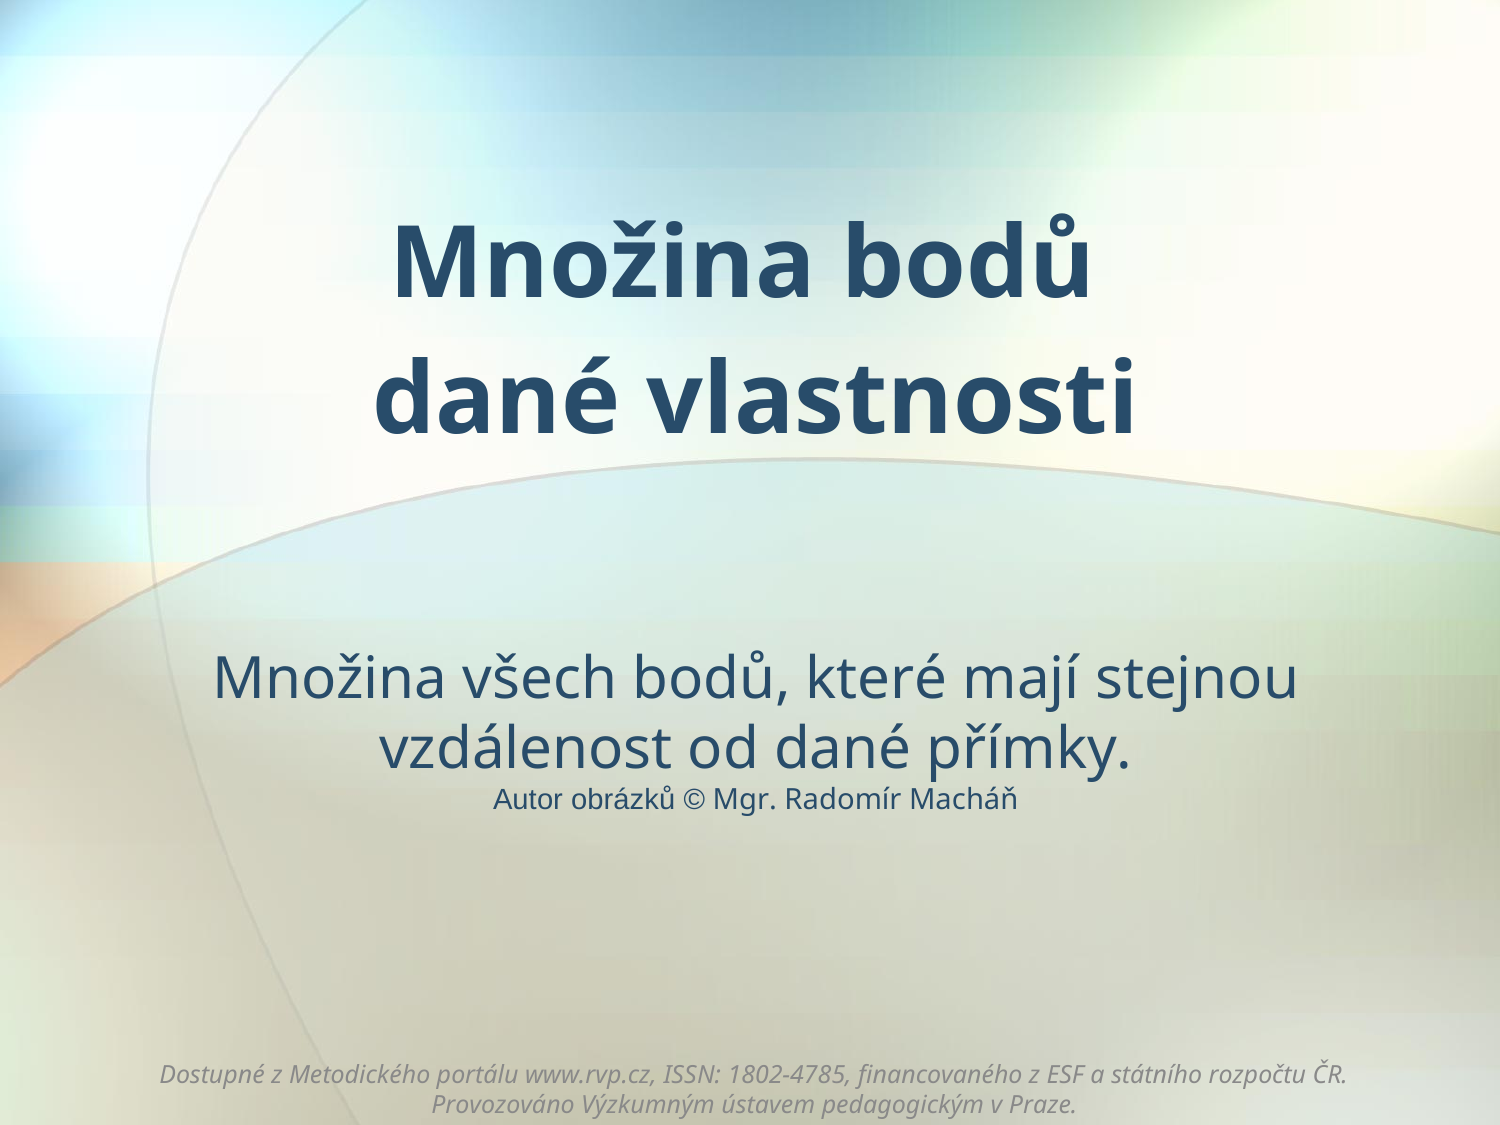

# Množina bodů dané vlastnosti
Množina všech bodů, které mají stejnou vzdálenost od dané přímky.
Autor obrázků © Mgr. Radomír Macháň